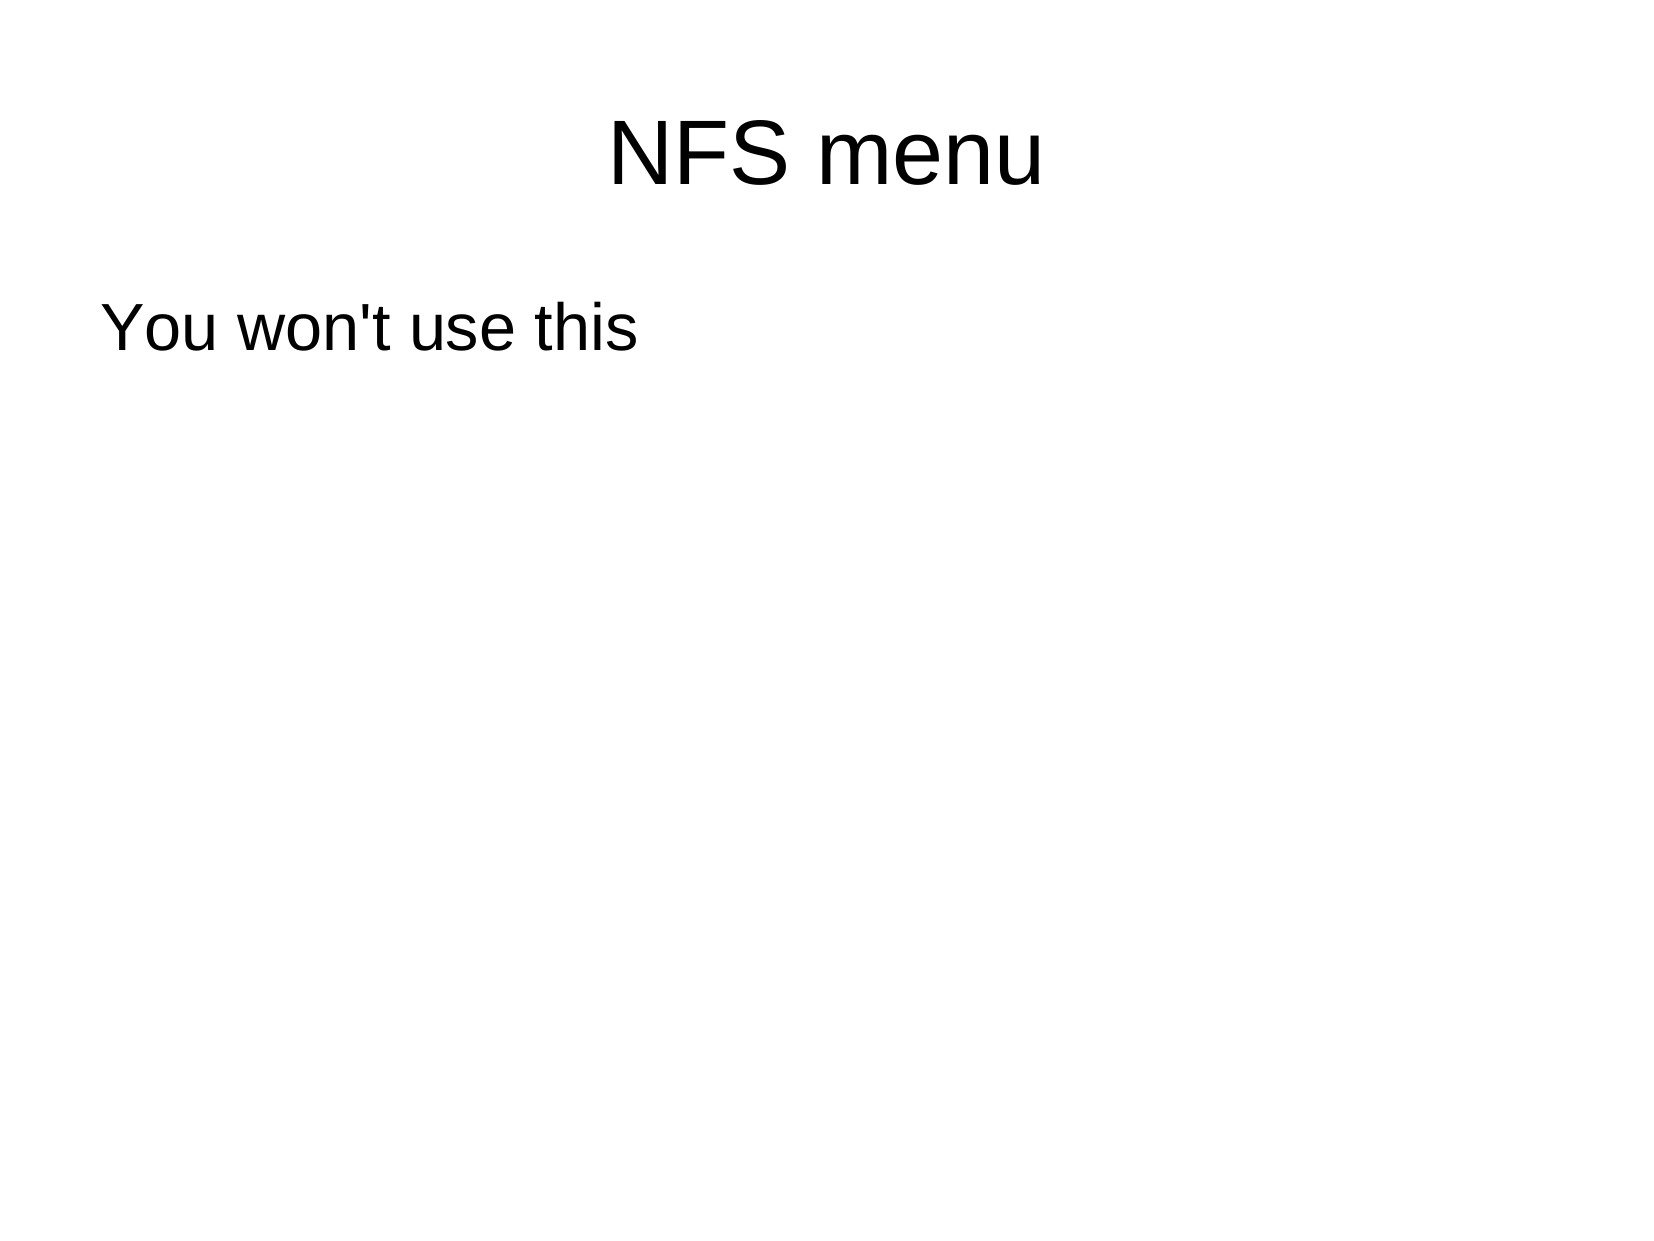

# NFS menu
You won't use this